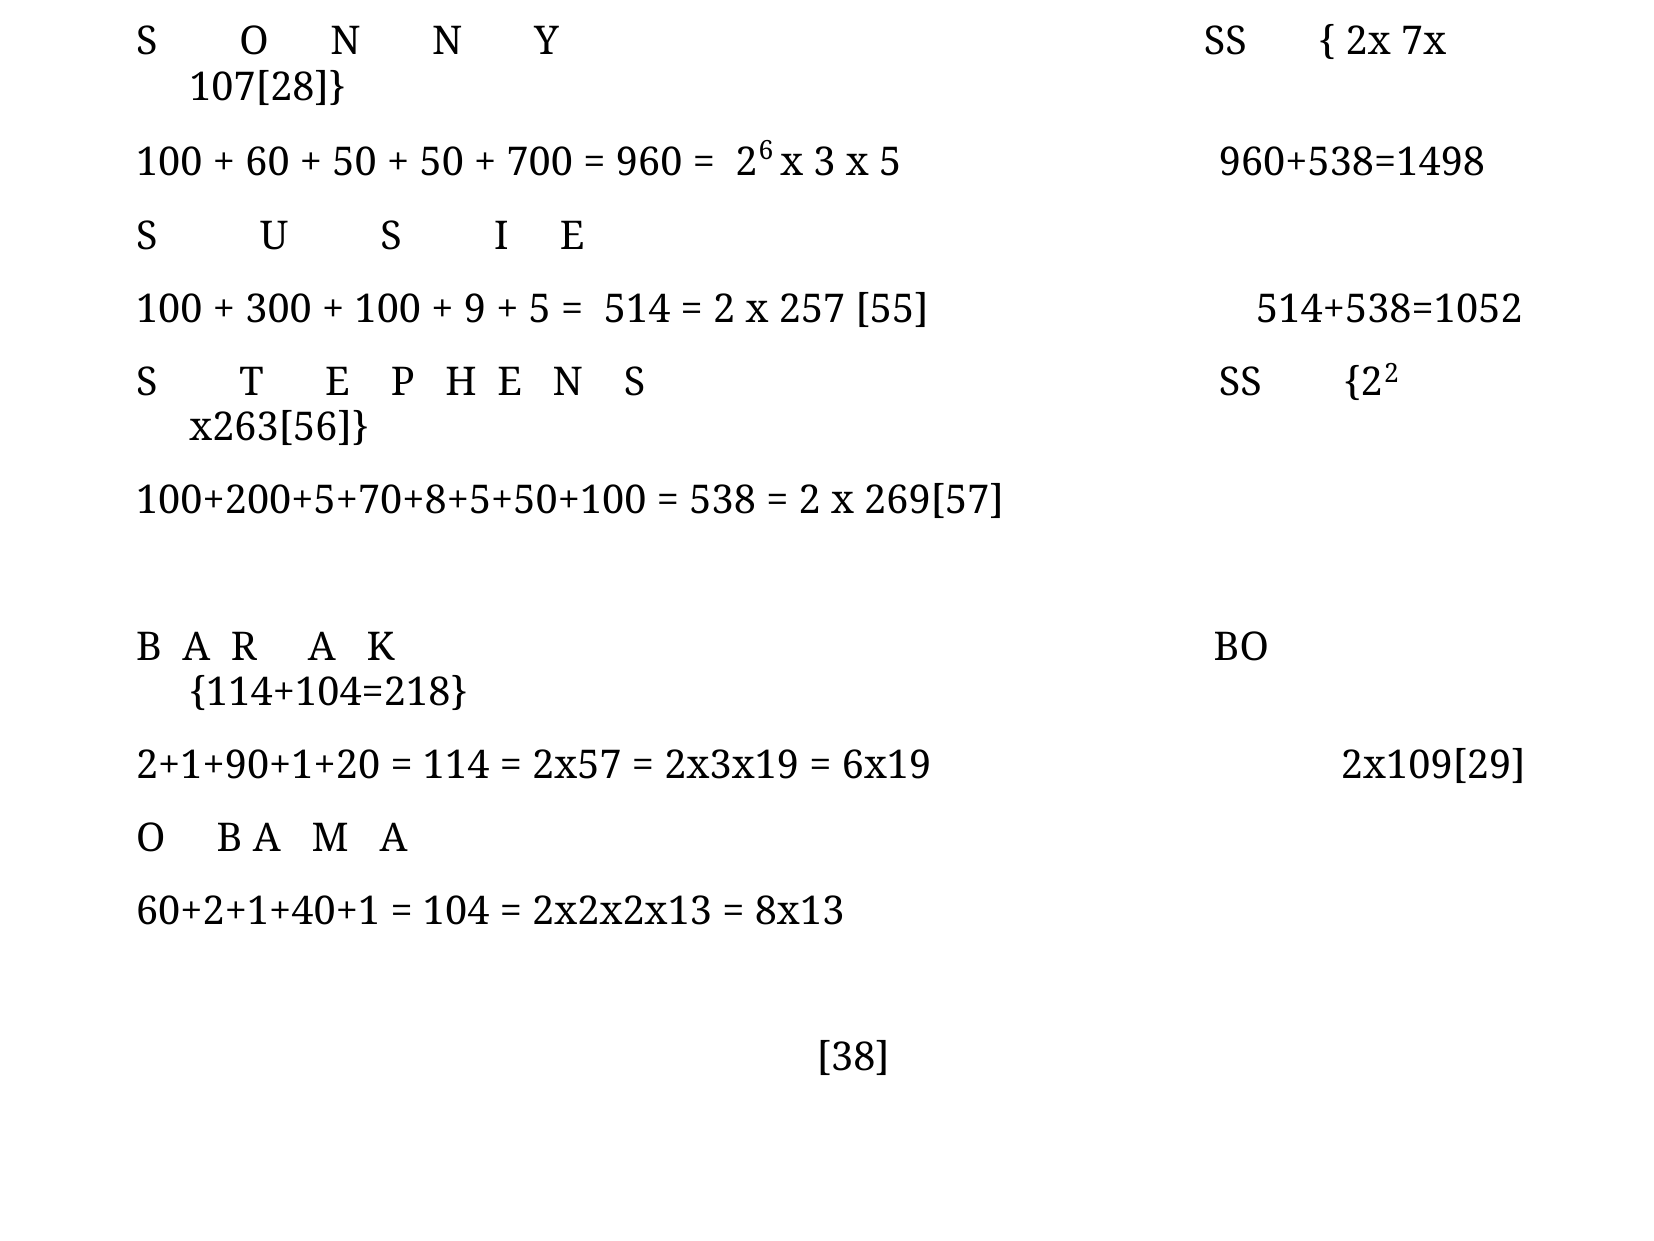

# S O N N Y SS { 2x 7x 107[28]}
100 + 60 + 50 + 50 + 700 = 960 = 26 x 3 x 5 960+538=1498
S U S I E
100 + 300 + 100 + 9 + 5 = 514 = 2 x 257 [55] 514+538=1052
S T E P H E N S SS {22 x263[56]}
100+200+5+70+8+5+50+100 = 538 = 2 x 269[57]
B A R A K BO {114+104=218}
2+1+90+1+20 = 114 = 2x57 = 2x3x19 = 6x19 2x109[29]
O B A M A
60+2+1+40+1 = 104 = 2x2x2x13 = 8x13
[38]